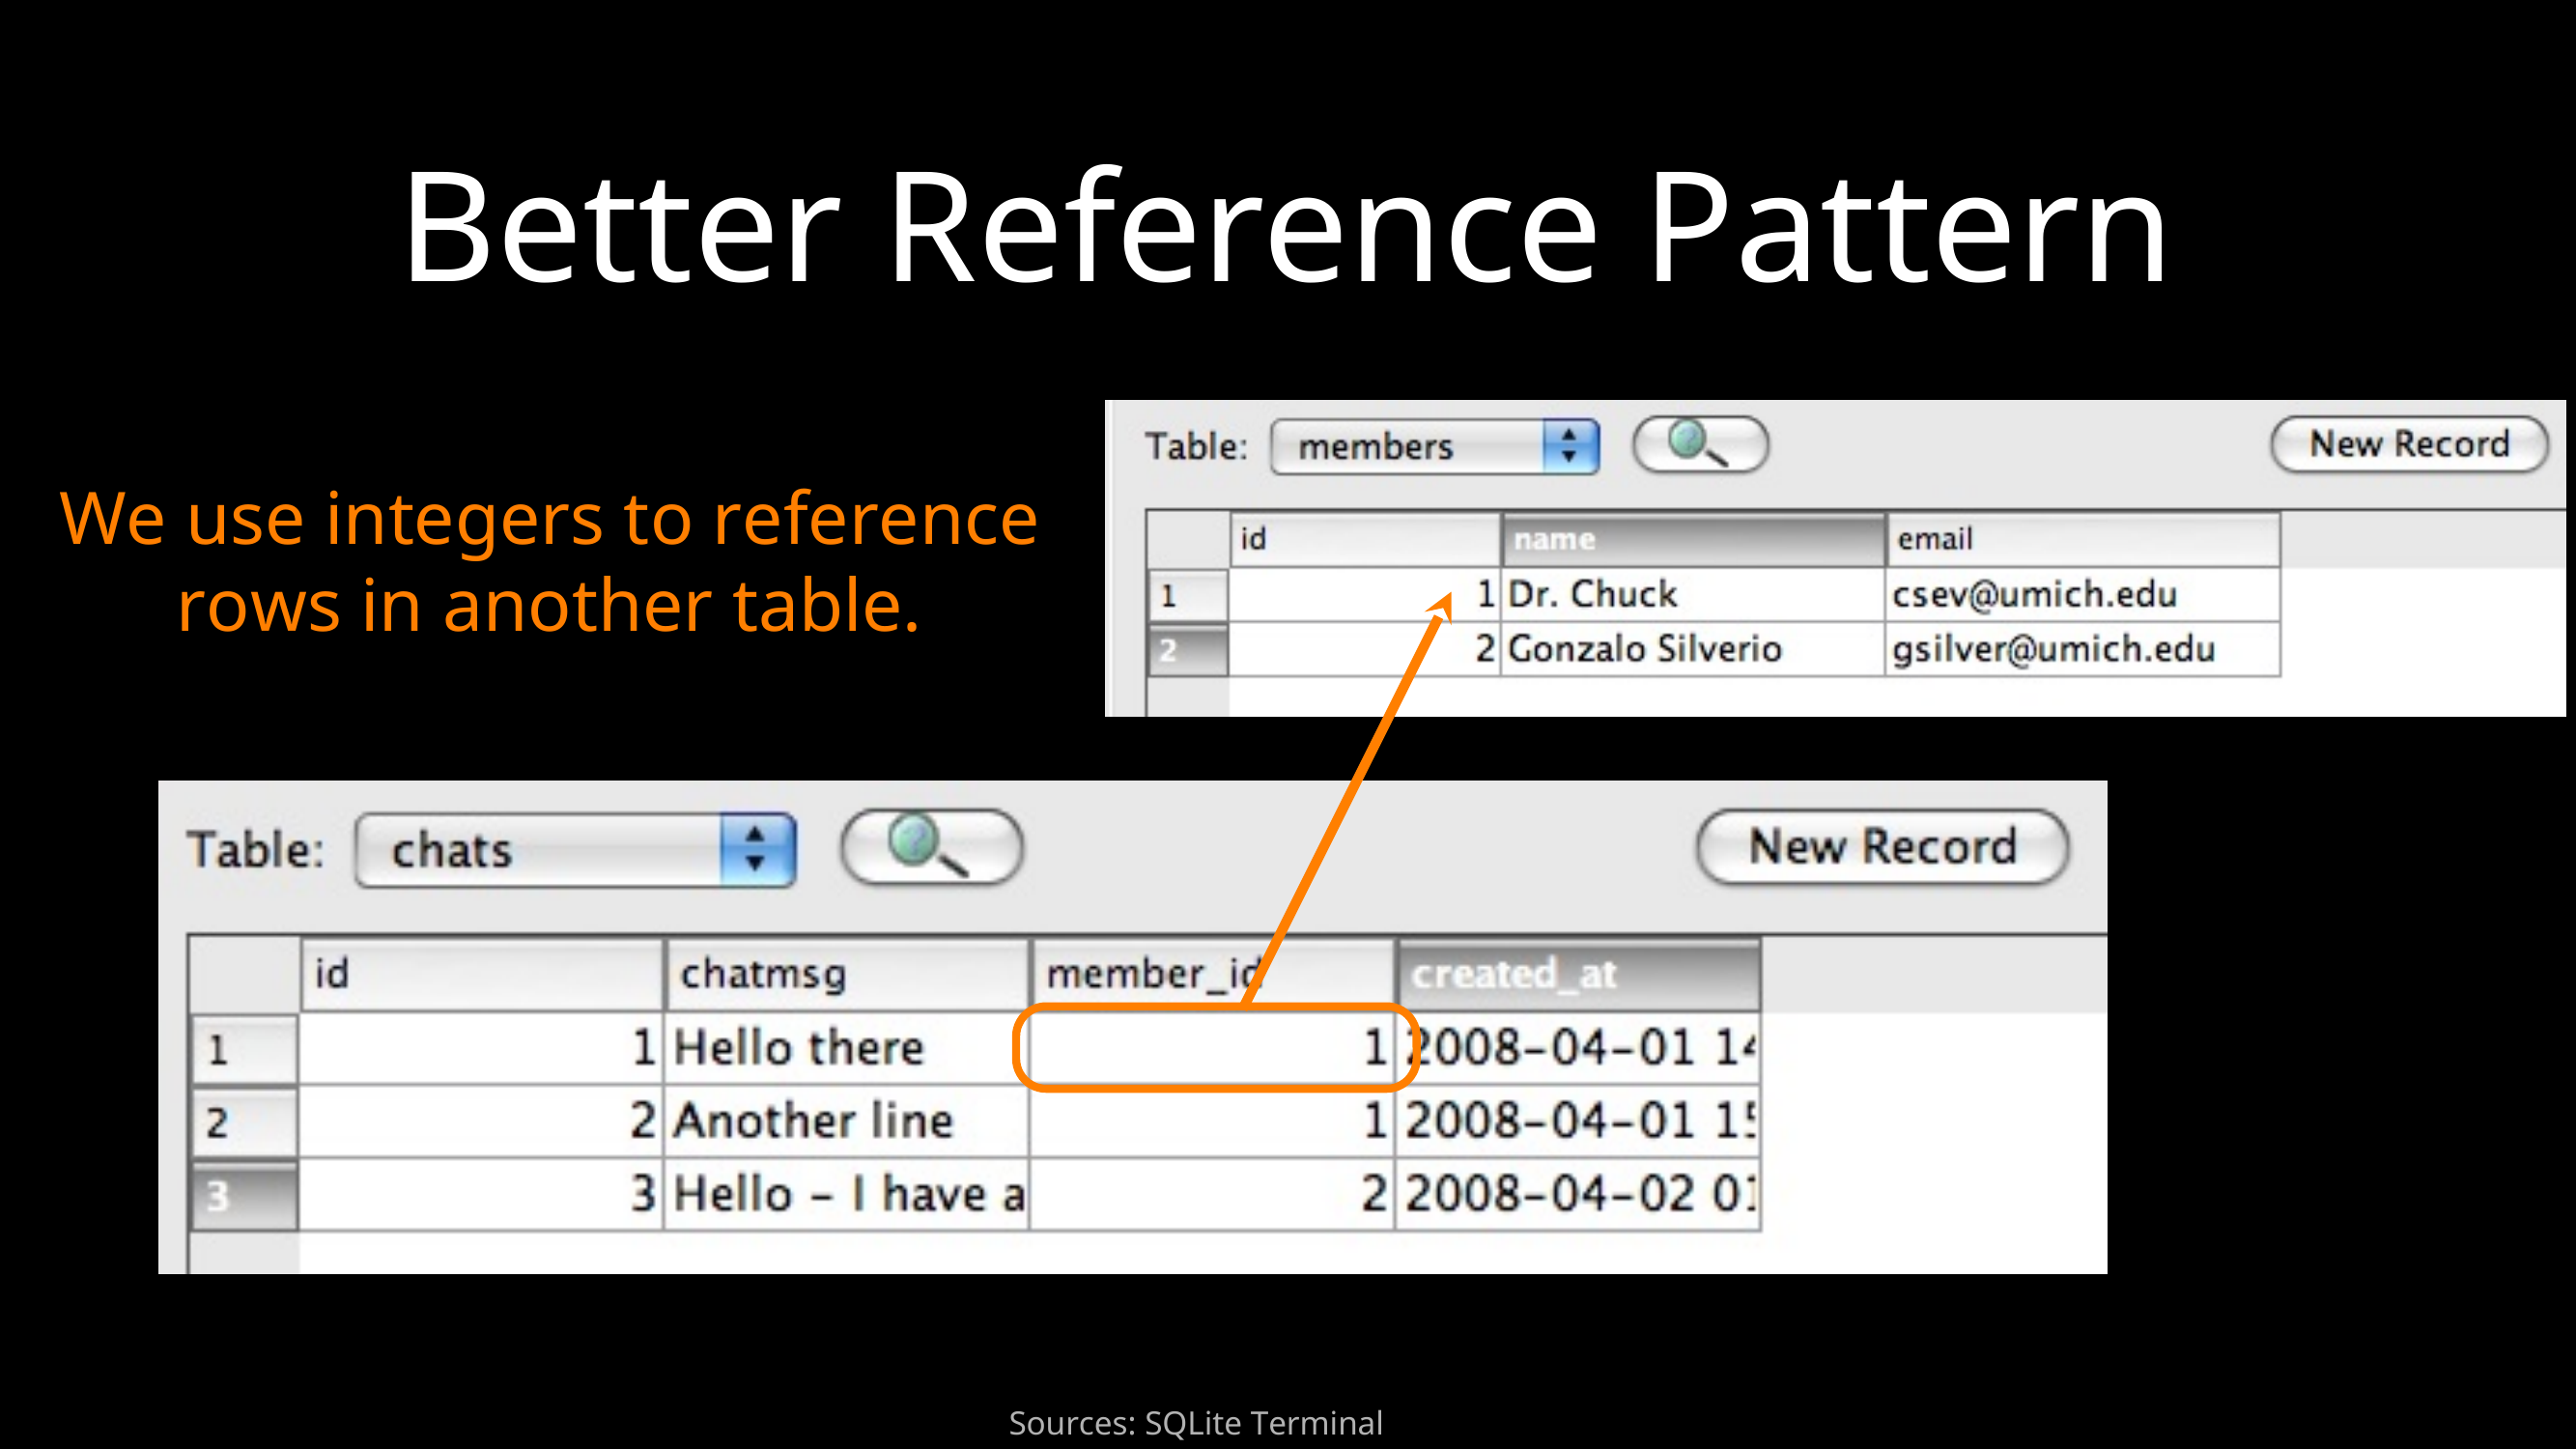

# Better Reference Pattern
We use integers to reference rows in another table.
Sources: SQLite Terminal